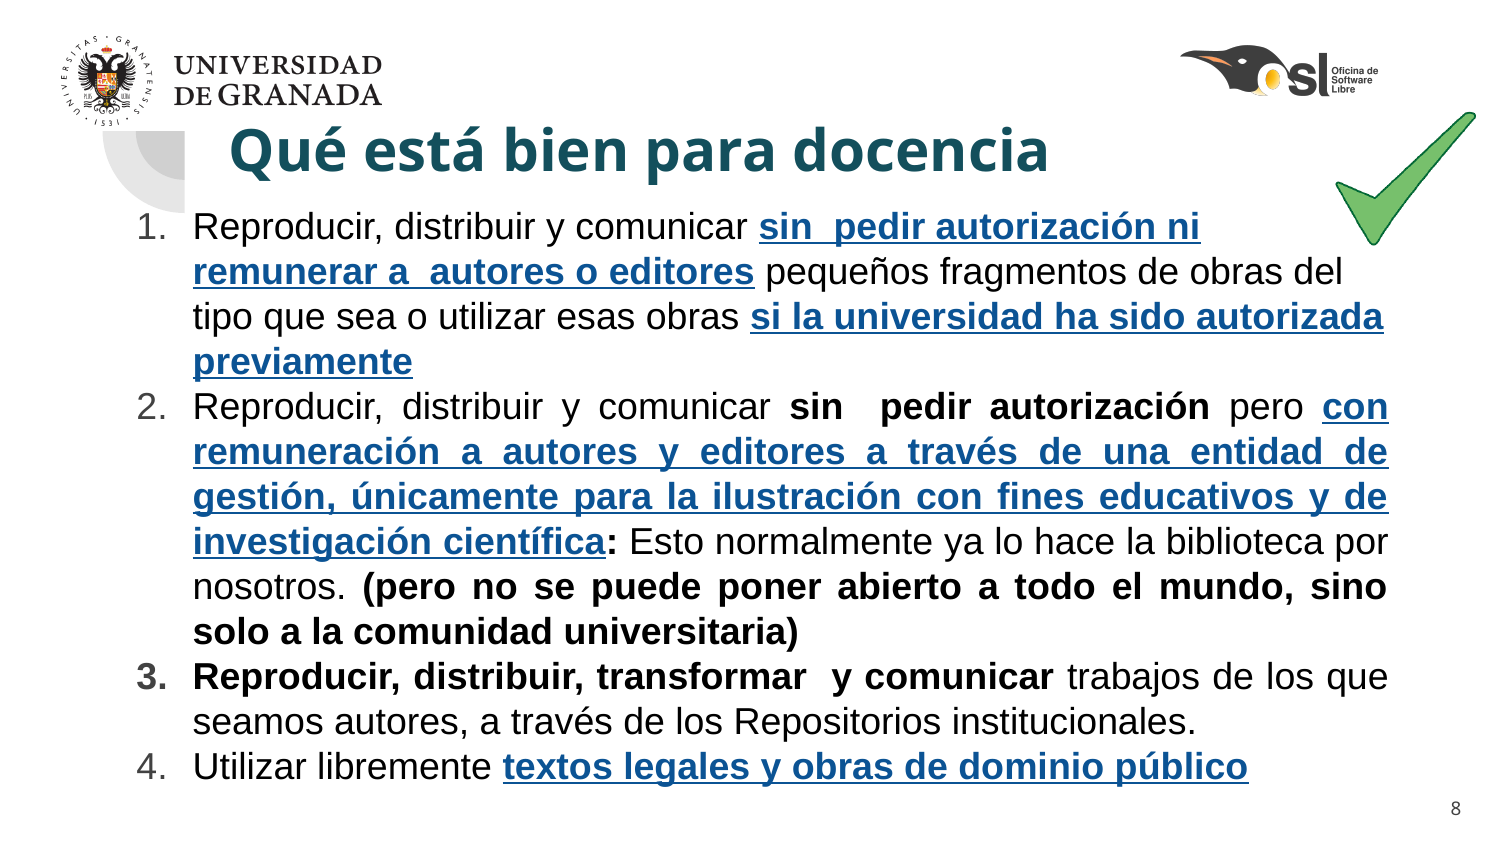

# Qué está bien para docencia
Reproducir, distribuir y comunicar sin pedir autorización ni remunerar a autores o editores pequeños fragmentos de obras del tipo que sea o utilizar esas obras si la universidad ha sido autorizada previamente
Reproducir, distribuir y comunicar sin pedir autorización pero con remuneración a autores y editores a través de una entidad de gestión, únicamente para la ilustración con fines educativos y de investigación científica: Esto normalmente ya lo hace la biblioteca por nosotros. (pero no se puede poner abierto a todo el mundo, sino solo a la comunidad universitaria)
Reproducir, distribuir, transformar y comunicar trabajos de los que seamos autores, a través de los Repositorios institucionales.
Utilizar libremente textos legales y obras de dominio público